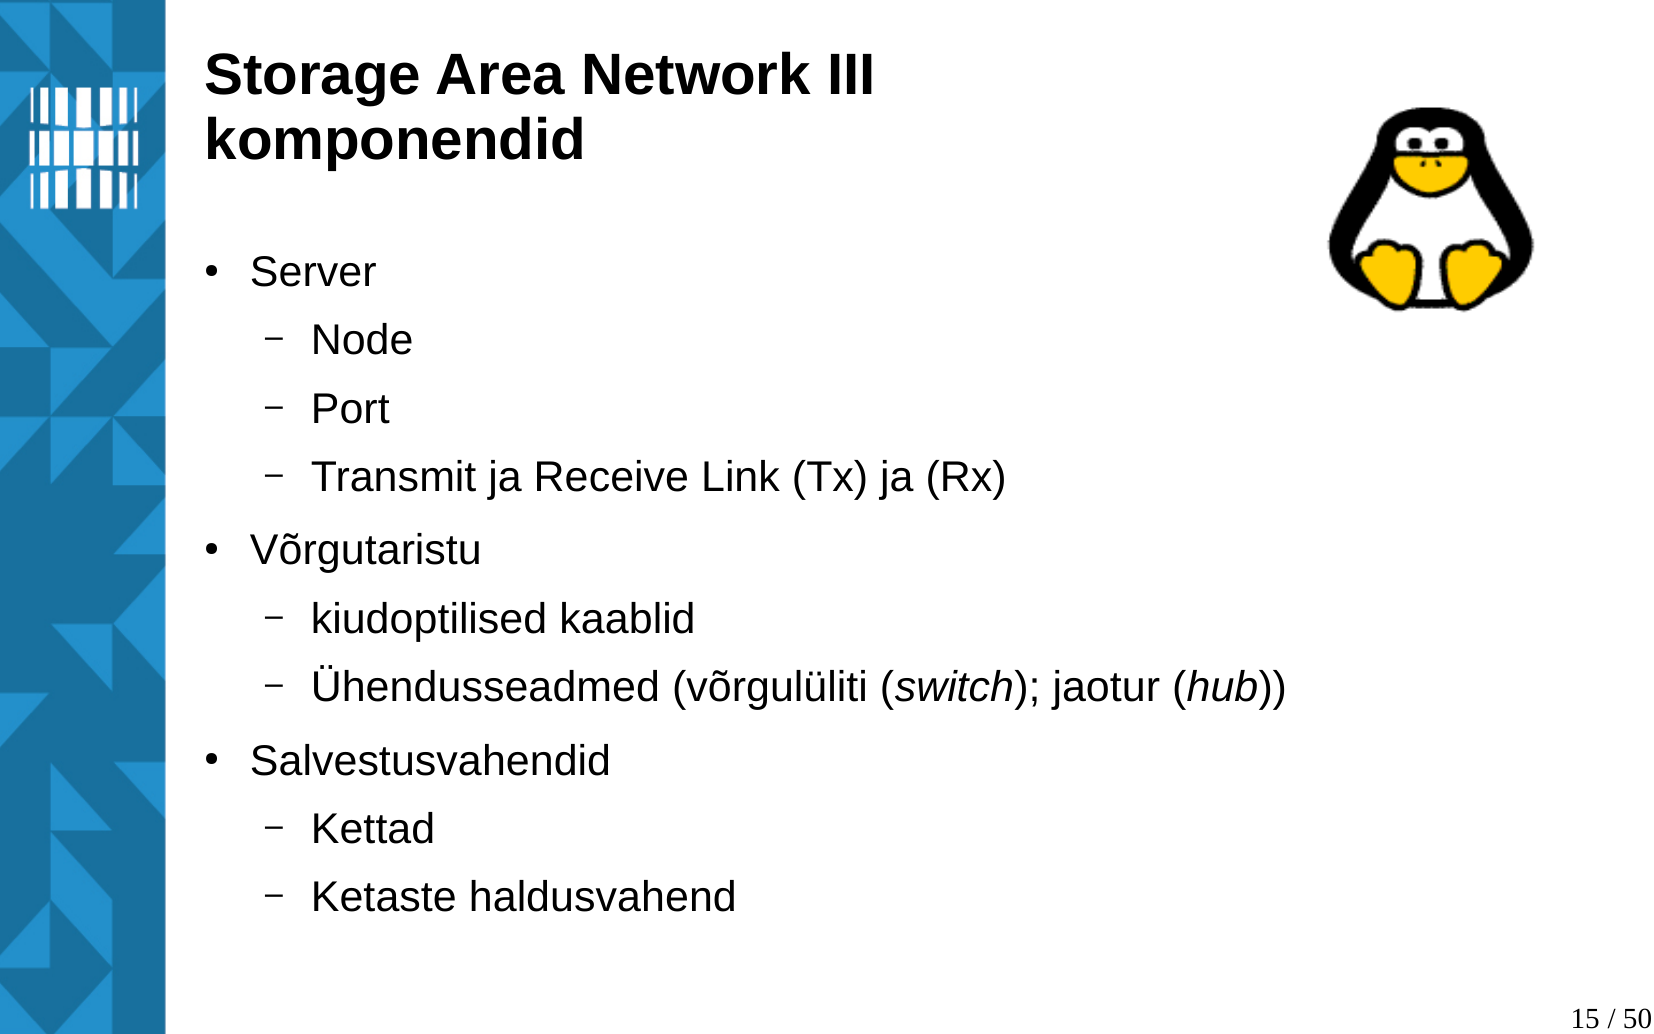

# Storage Area Network III komponendid
Server
Node
Port
Transmit ja Receive Link (Tx) ja (Rx)
Võrgutaristu
kiudoptilised kaablid
Ühendusseadmed (võrgulüliti (switch); jaotur (hub))
Salvestusvahendid
Kettad
Ketaste haldusvahend